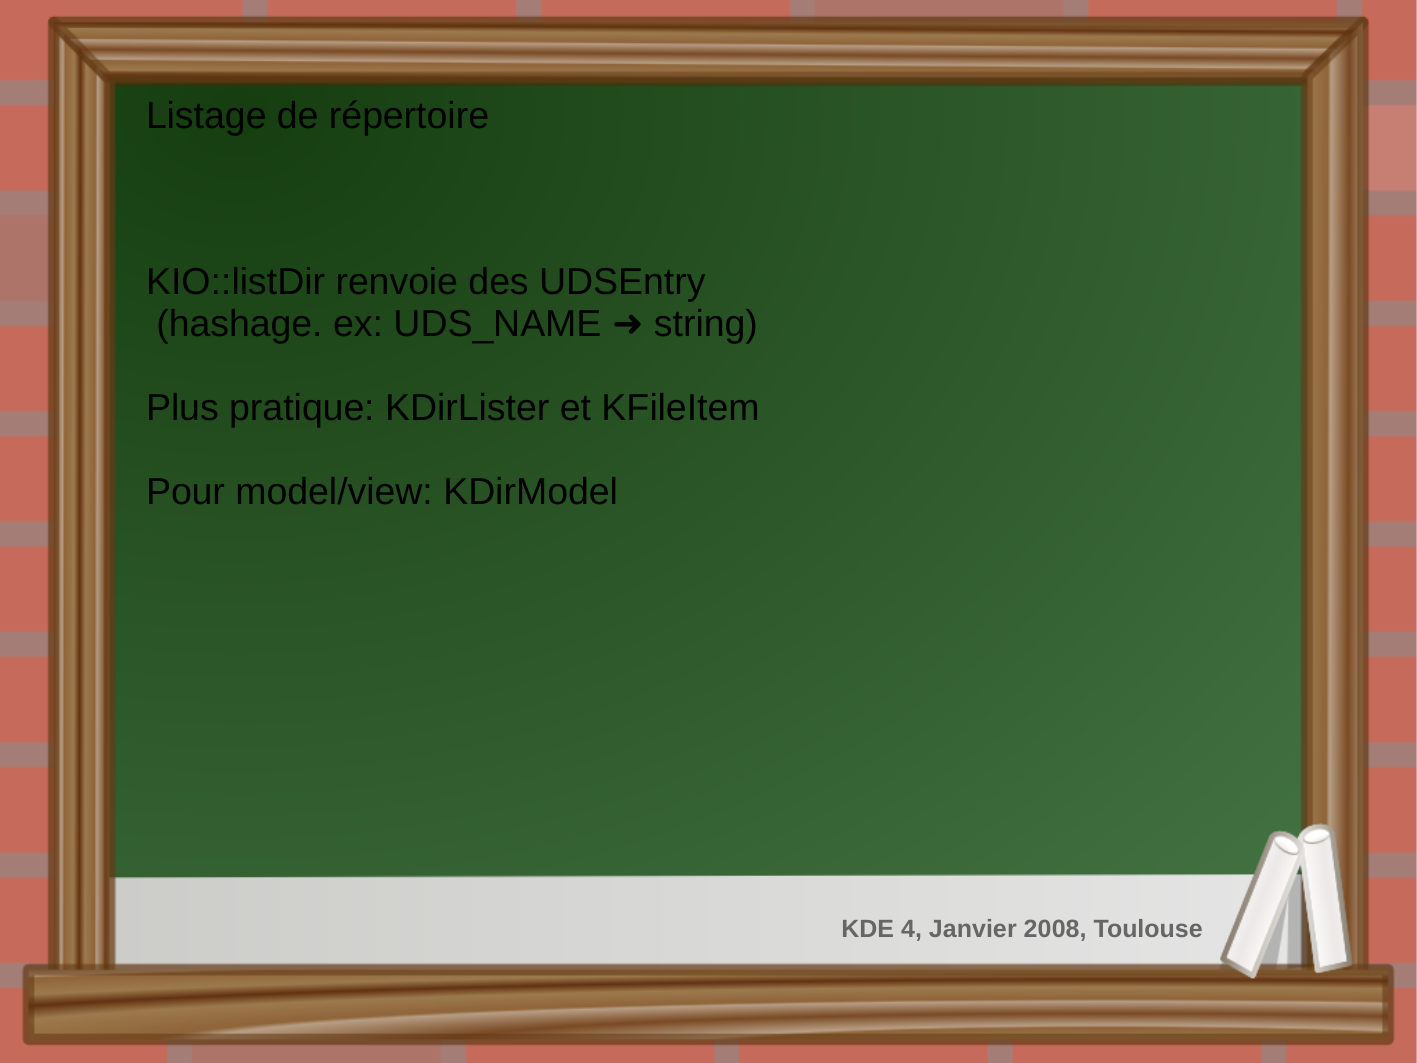

Listage de répertoire
KIO::listDir renvoie des UDSEntry
 (hashage. ex: UDS_NAME ➜ string)
Plus pratique: KDirLister et KFileItem
Pour model/view: KDirModel